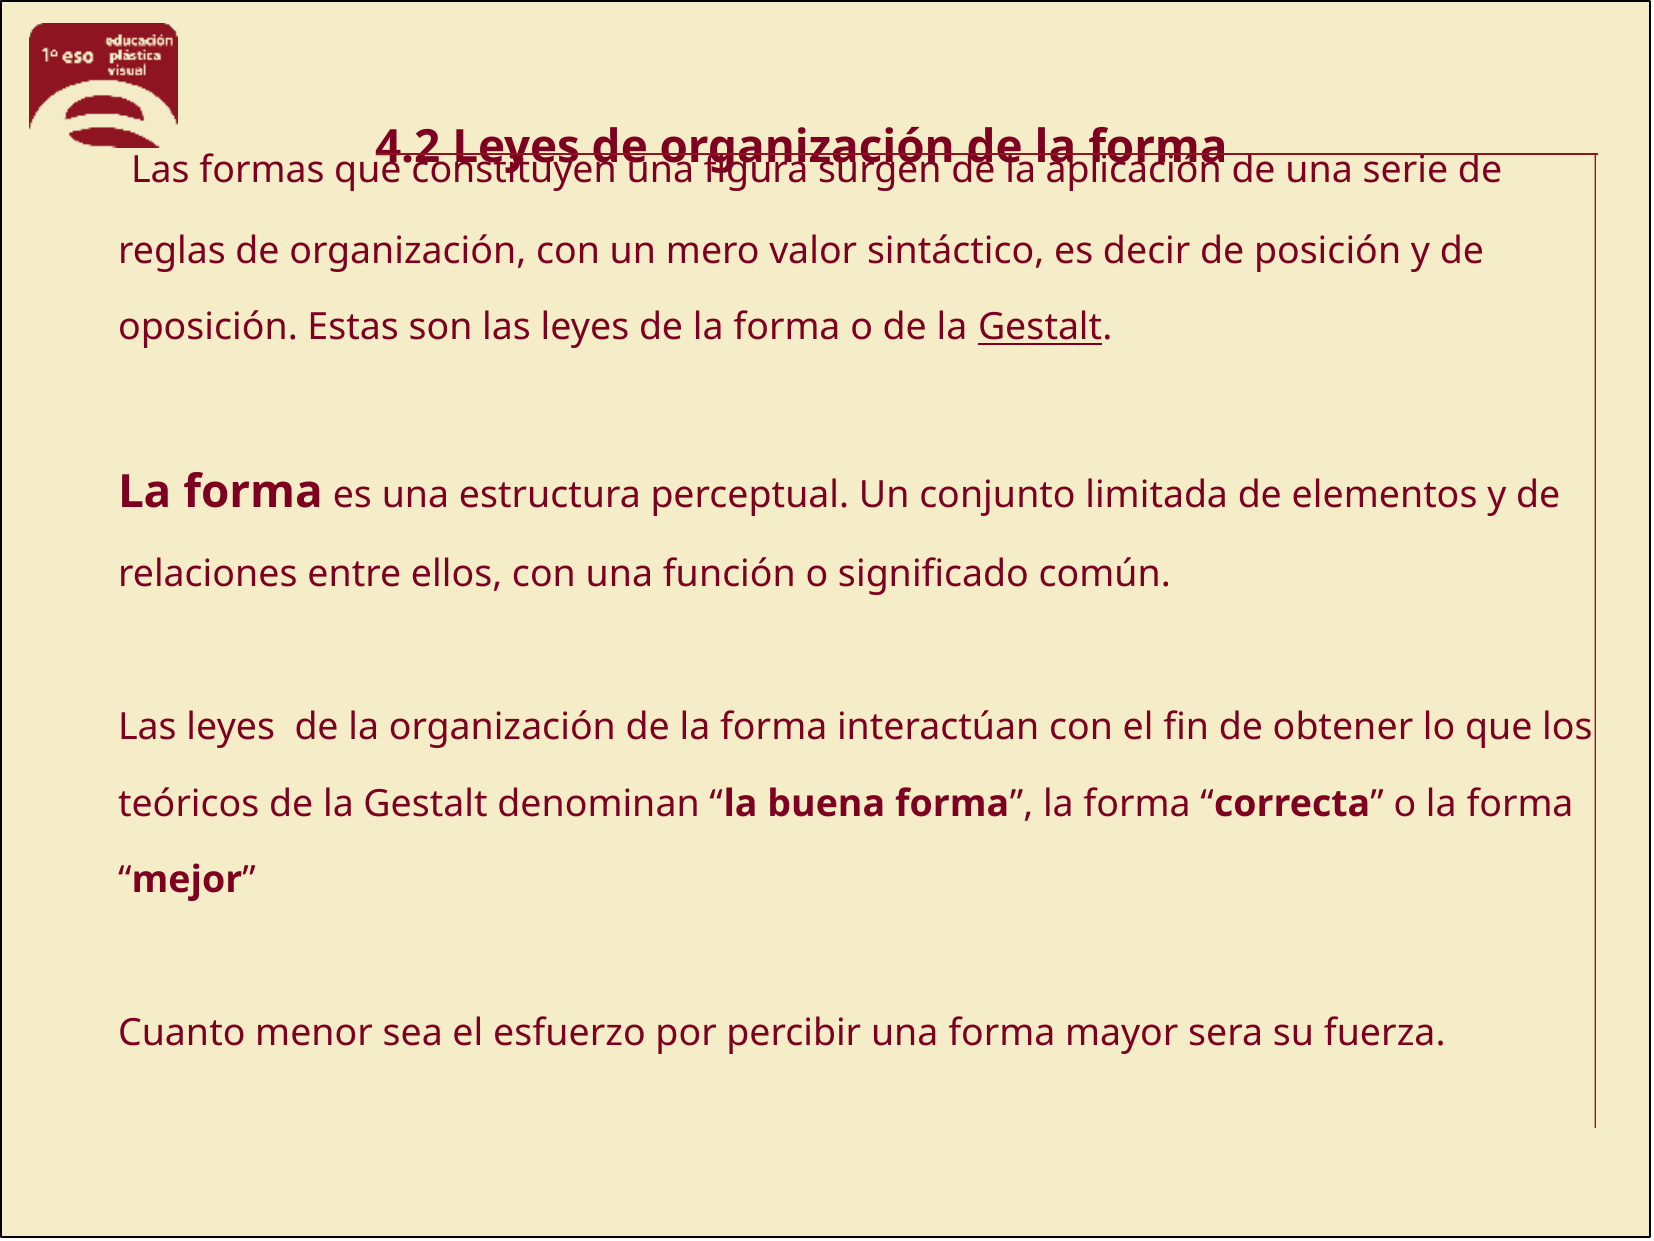

4.2 Leyes de organización de la forma
 Las formas que constituyen una figura surgen de la aplicación de una serie de reglas de organización, con un mero valor sintáctico, es decir de posición y de oposición. Estas son las leyes de la forma o de la Gestalt.
La forma es una estructura perceptual. Un conjunto limitada de elementos y de relaciones entre ellos, con una función o significado común.
Las leyes de la organización de la forma interactúan con el fin de obtener lo que los teóricos de la Gestalt denominan “la buena forma”, la forma “correcta” o la forma “mejor”
Cuanto menor sea el esfuerzo por percibir una forma mayor sera su fuerza.
#